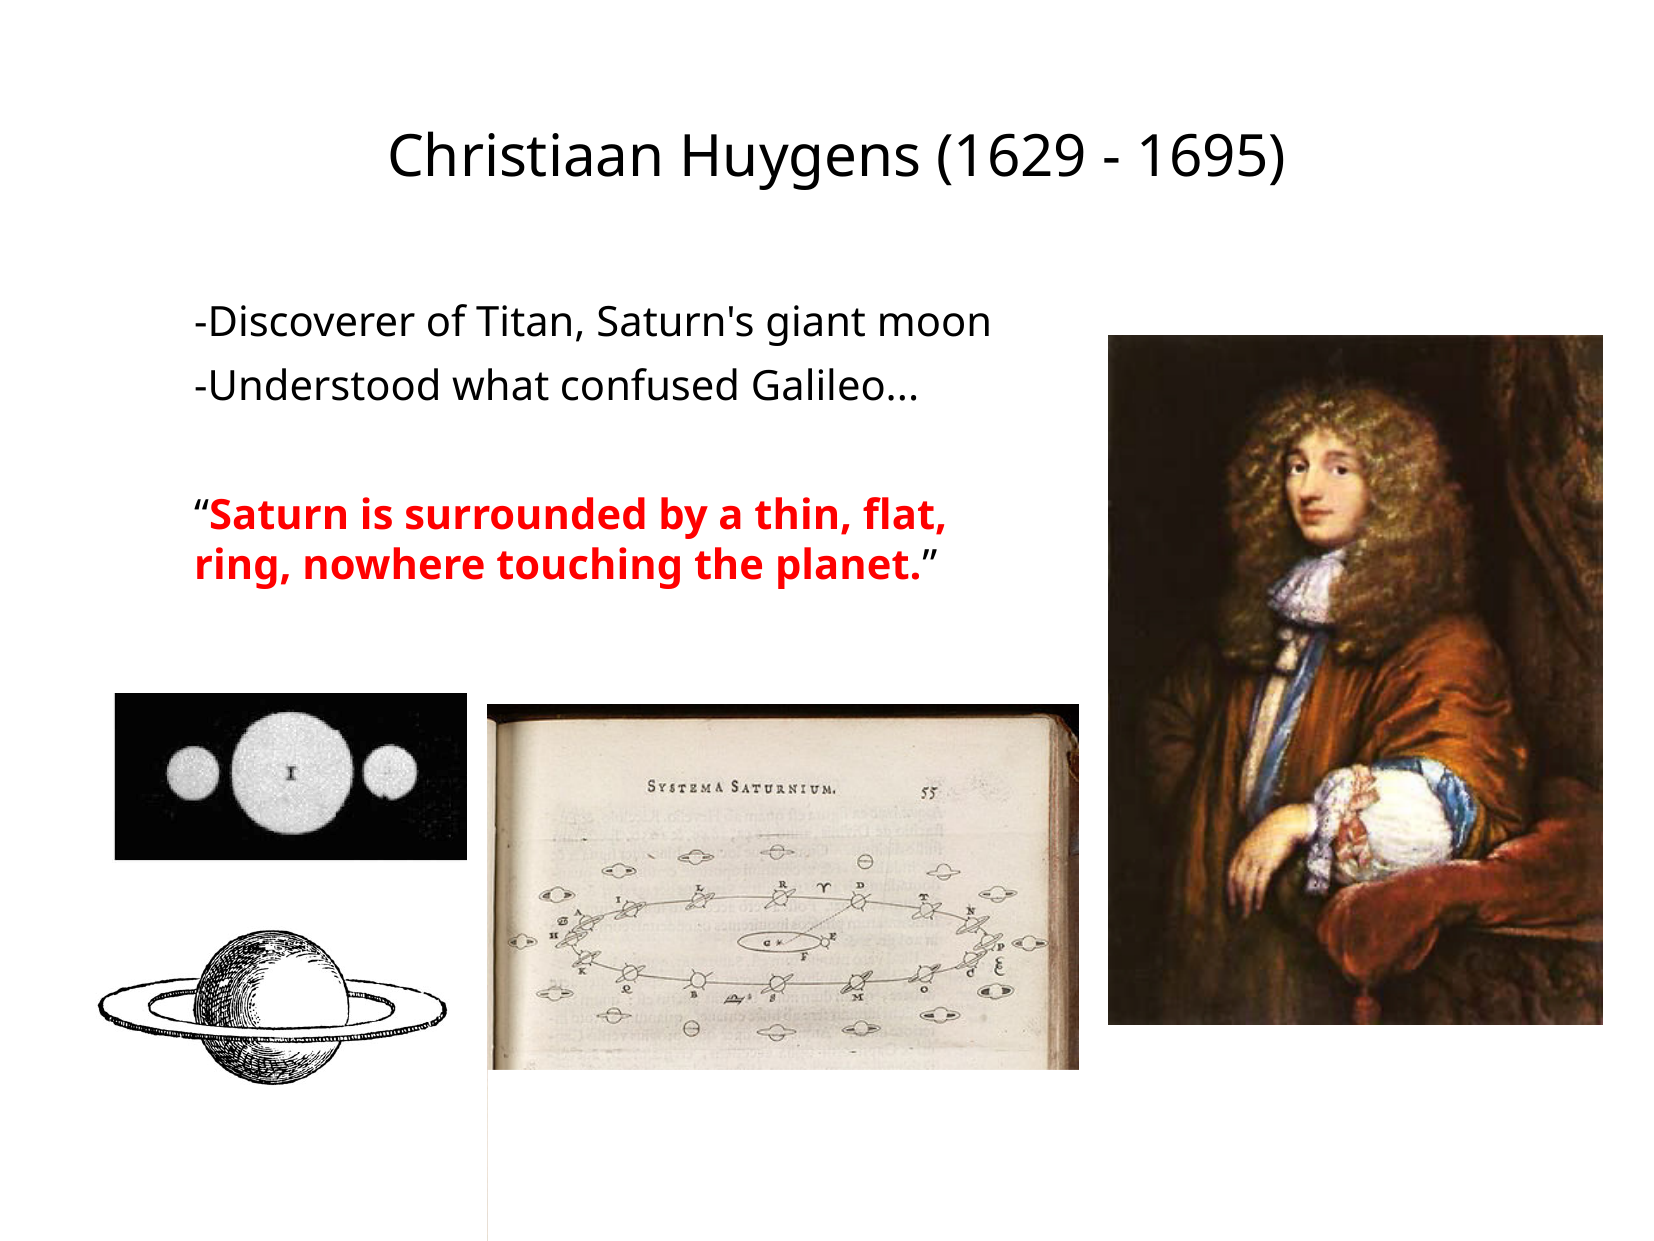

# Christiaan Huygens (1629 - 1695)
-Discoverer of Titan, Saturn's giant moon
-Understood what confused Galileo...
“Saturn is surrounded by a thin, flat, ring, nowhere touching the planet.”